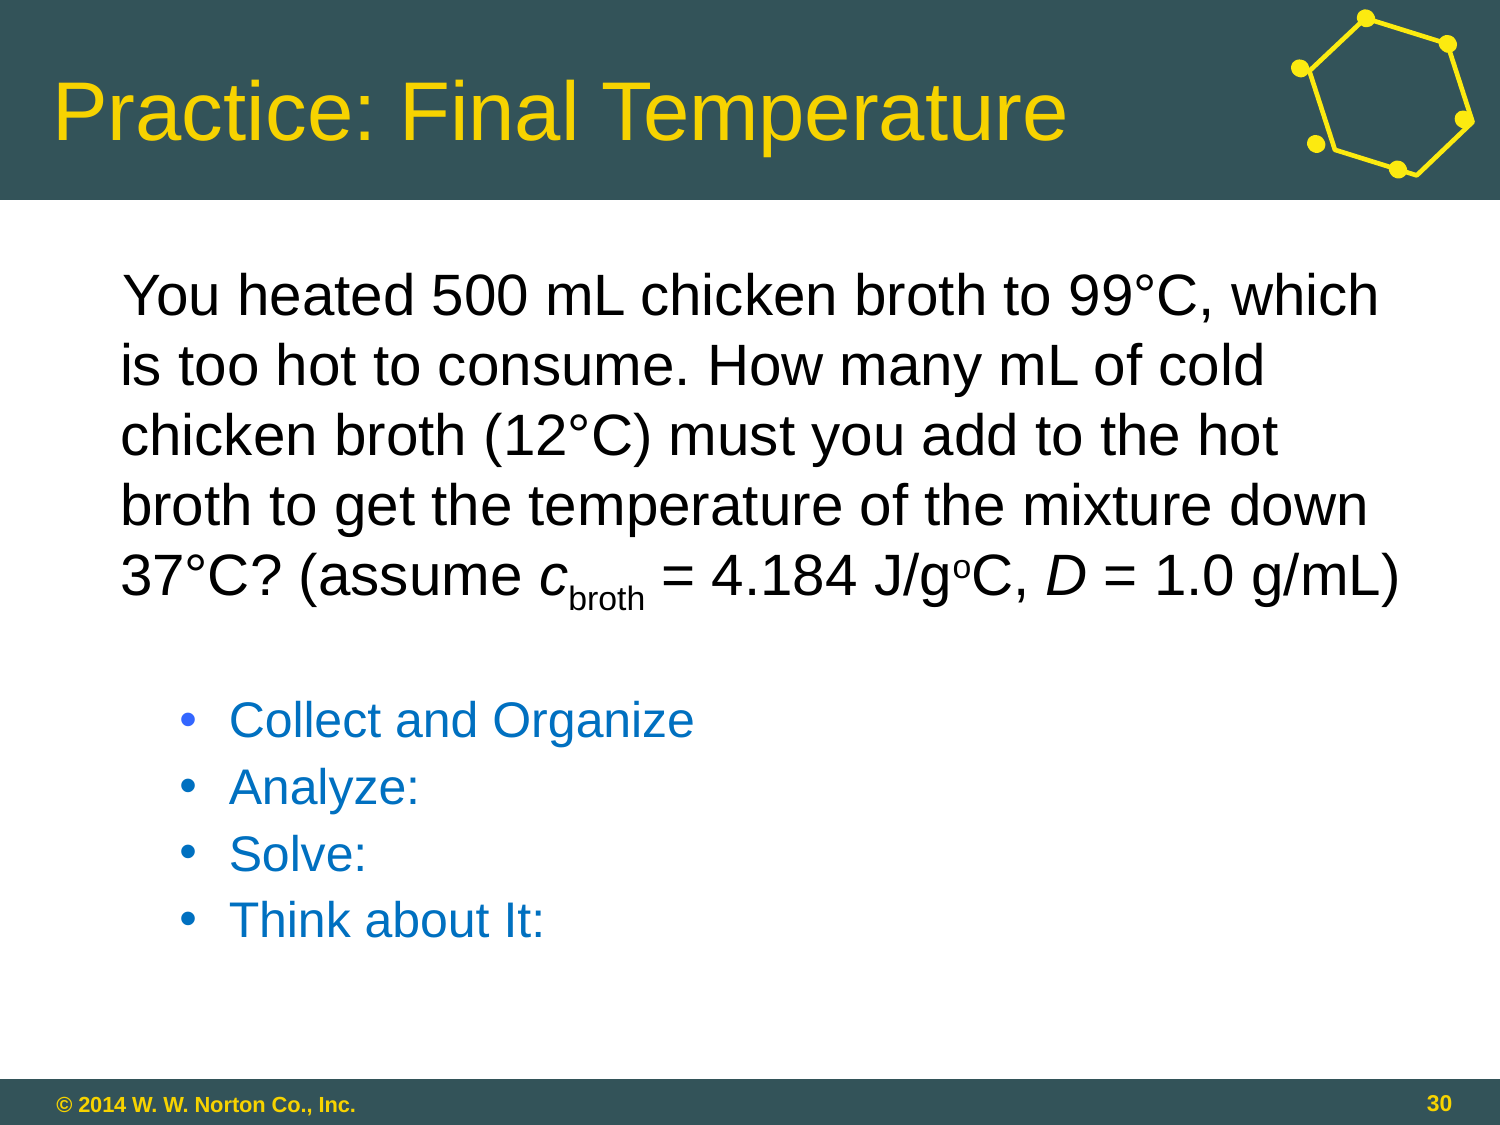

Practice: Final Temperature
# You heated 500 mL chicken broth to 99°C, which is too hot to consume. How many mL of cold chicken broth (12°C) must you add to the hot broth to get the temperature of the mixture down 37°C? (assume cbroth = 4.184 J/goC, D = 1.0 g/mL)
 Collect and Organize
 Analyze:
 Solve:
 Think about It: